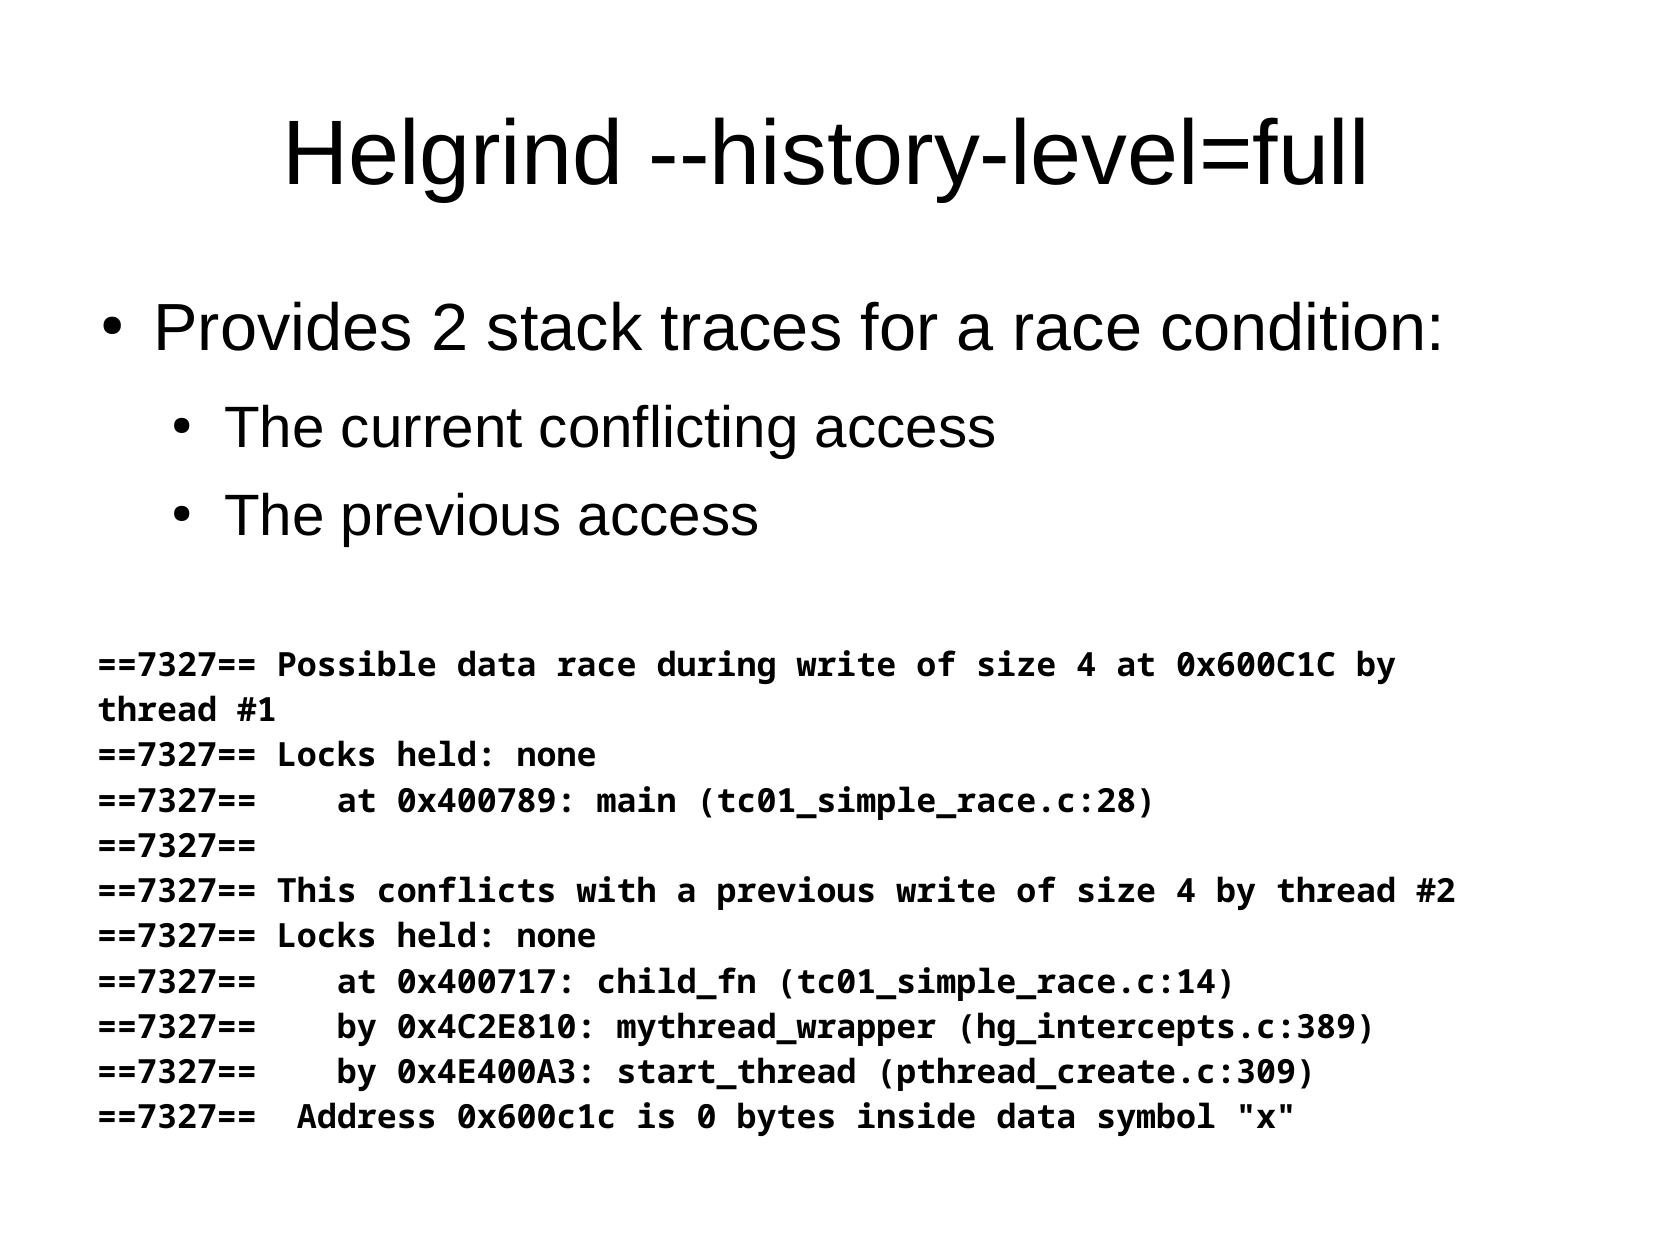

# Helgrind --history-level=full
Provides 2 stack traces for a race condition:
The current conflicting access
The previous access
==7327== Possible data race during write of size 4 at 0x600C1C by thread #1
==7327== Locks held: none
==7327== at 0x400789: main (tc01_simple_race.c:28)
==7327==
==7327== This conflicts with a previous write of size 4 by thread #2
==7327== Locks held: none
==7327== at 0x400717: child_fn (tc01_simple_race.c:14)
==7327== by 0x4C2E810: mythread_wrapper (hg_intercepts.c:389)
==7327== by 0x4E400A3: start_thread (pthread_create.c:309)
==7327== Address 0x600c1c is 0 bytes inside data symbol "x"